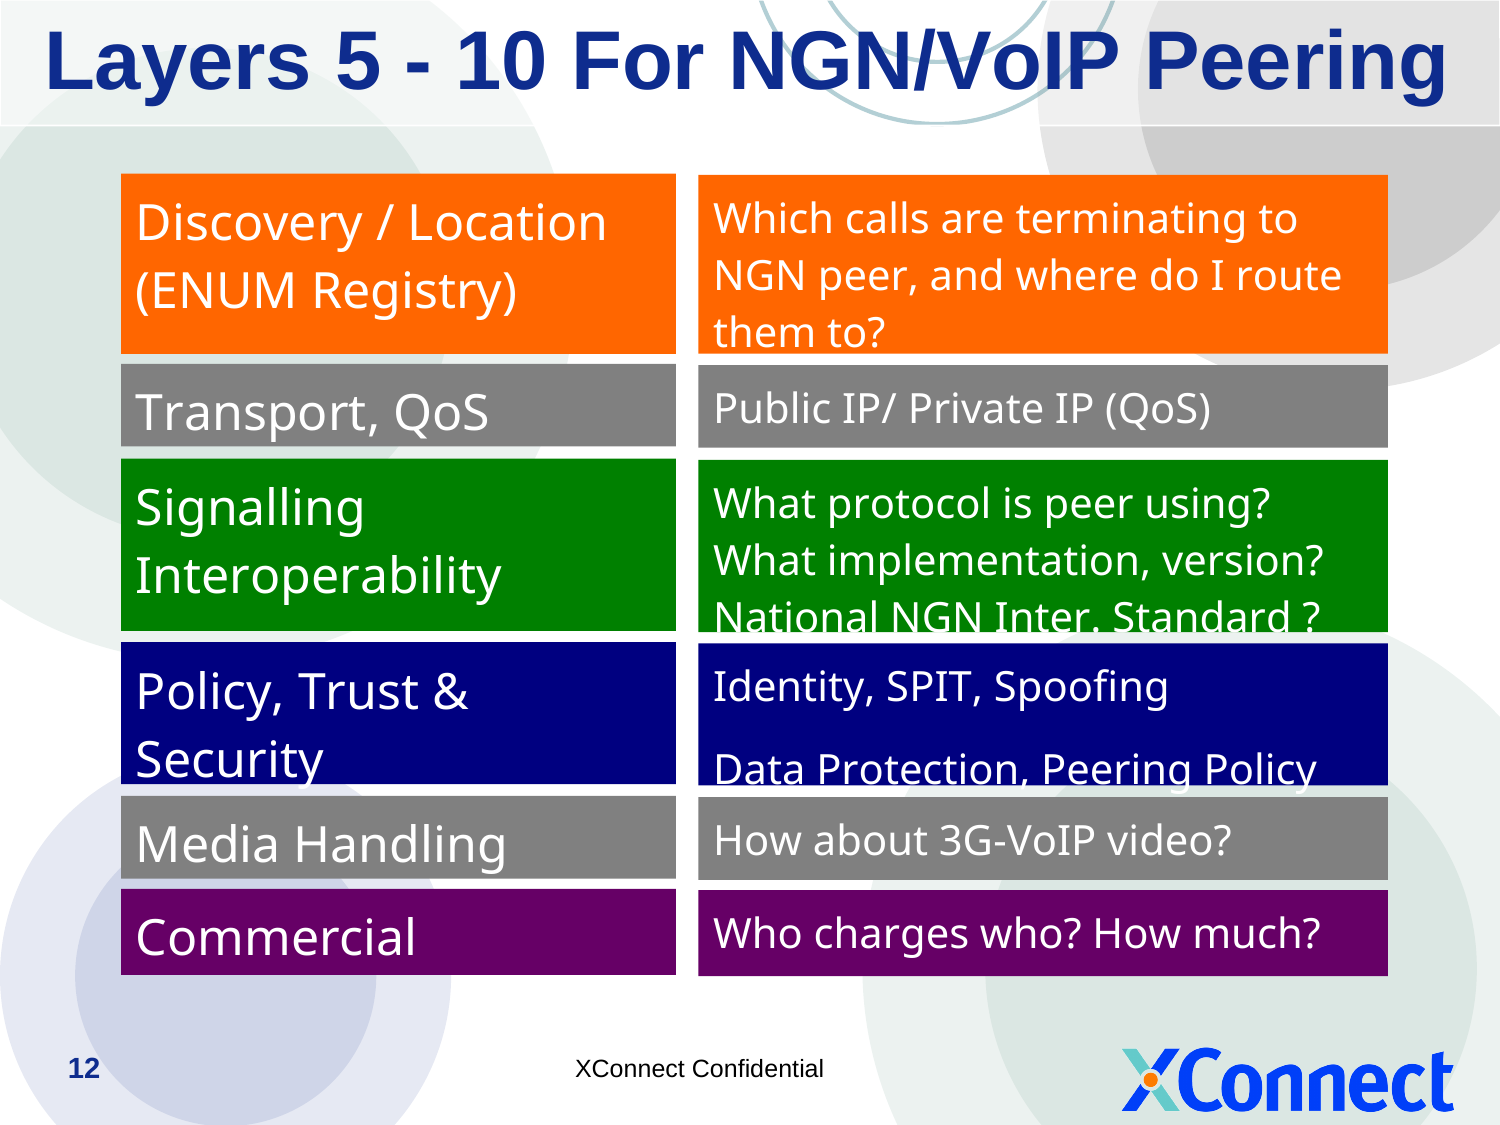

# Layers 5 - 10 For NGN/VoIP Peering
Discovery / Location
(ENUM Registry)
Which calls are terminating to NGN peer, and where do I route them to?
Transport, QoS
Public IP/ Private IP (QoS)
Signalling
Interoperability
What protocol is peer using? What implementation, version? National NGN Inter. Standard ?
Policy, Trust &
Security
Identity, SPIT, Spoofing
Data Protection, Peering Policy
Media Handling
How about 3G-VoIP video?
Commercial
Who charges who? How much?